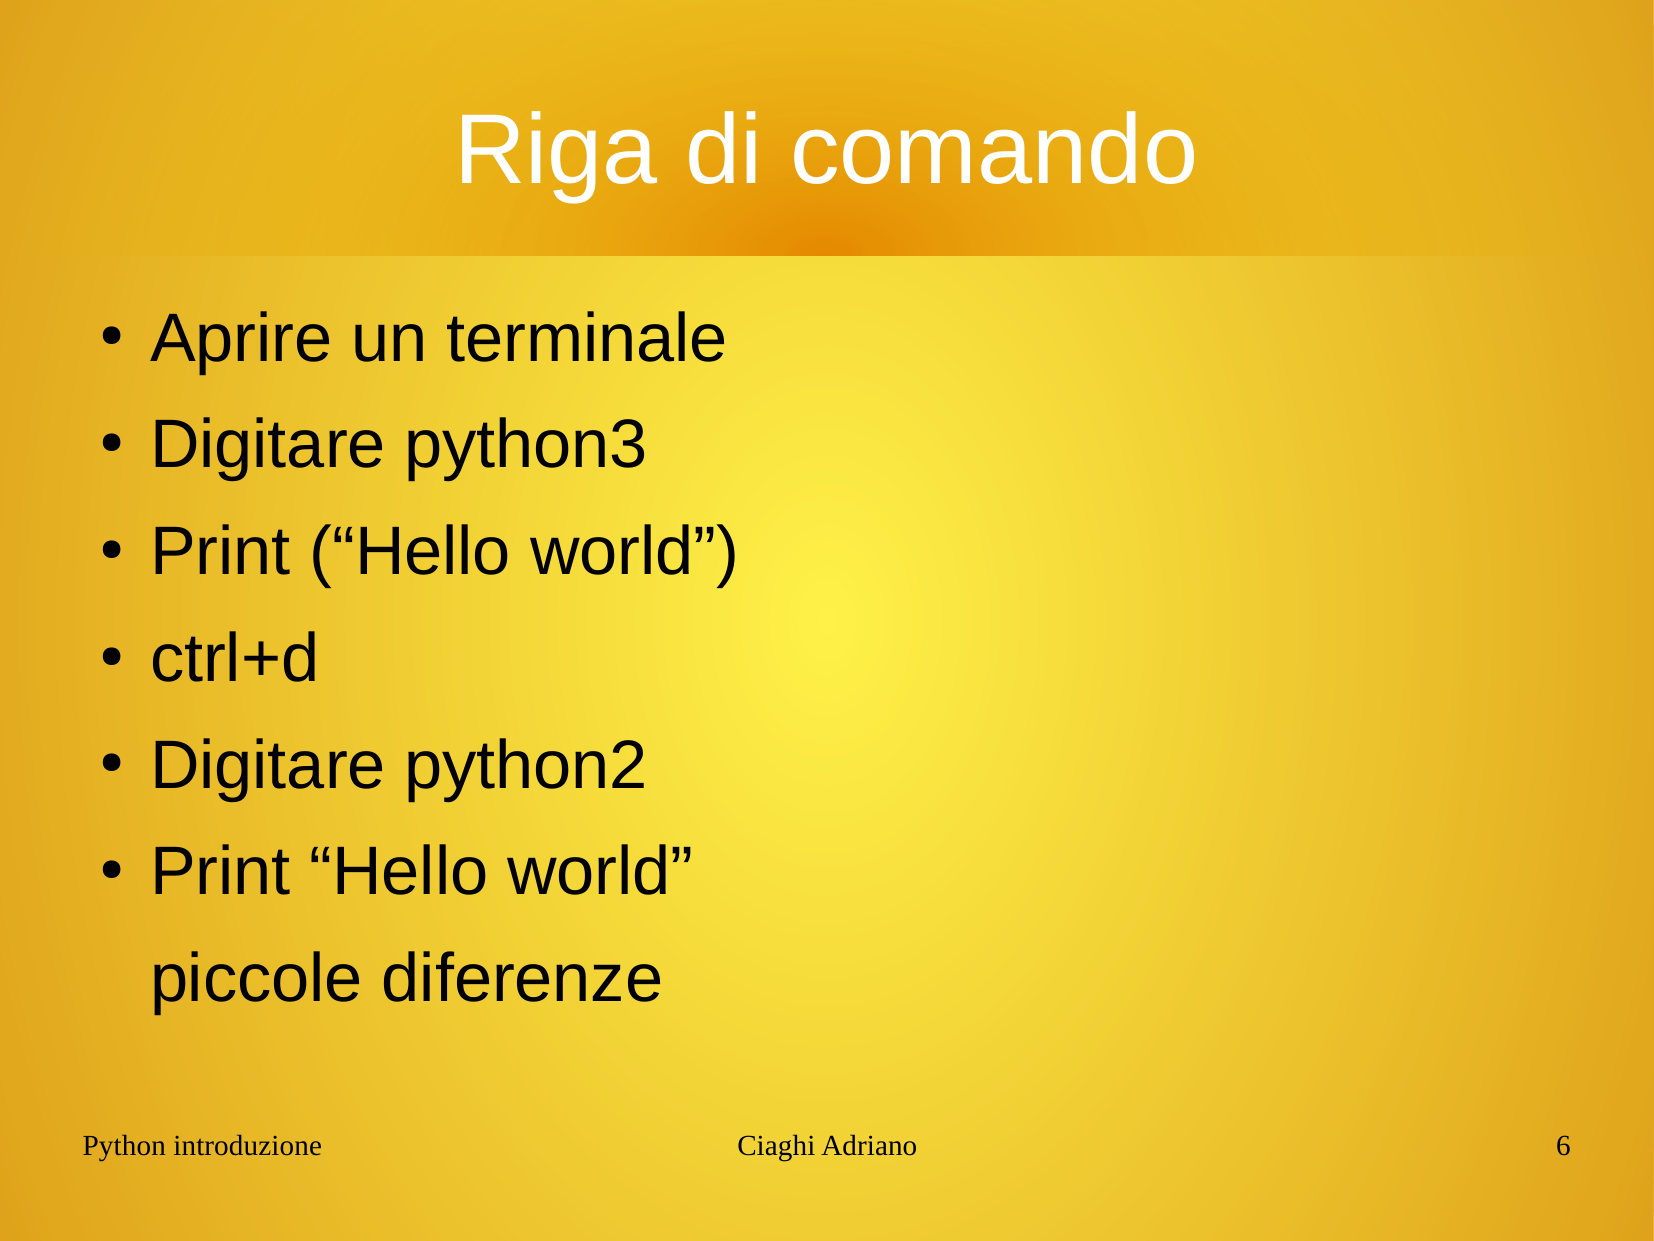

# Riga di comando
Aprire un terminale
Digitare python3
Print (“Hello world”)
ctrl+d
Digitare python2
Print “Hello world”
piccole diferenze
Python introduzione
Ciaghi Adriano
6